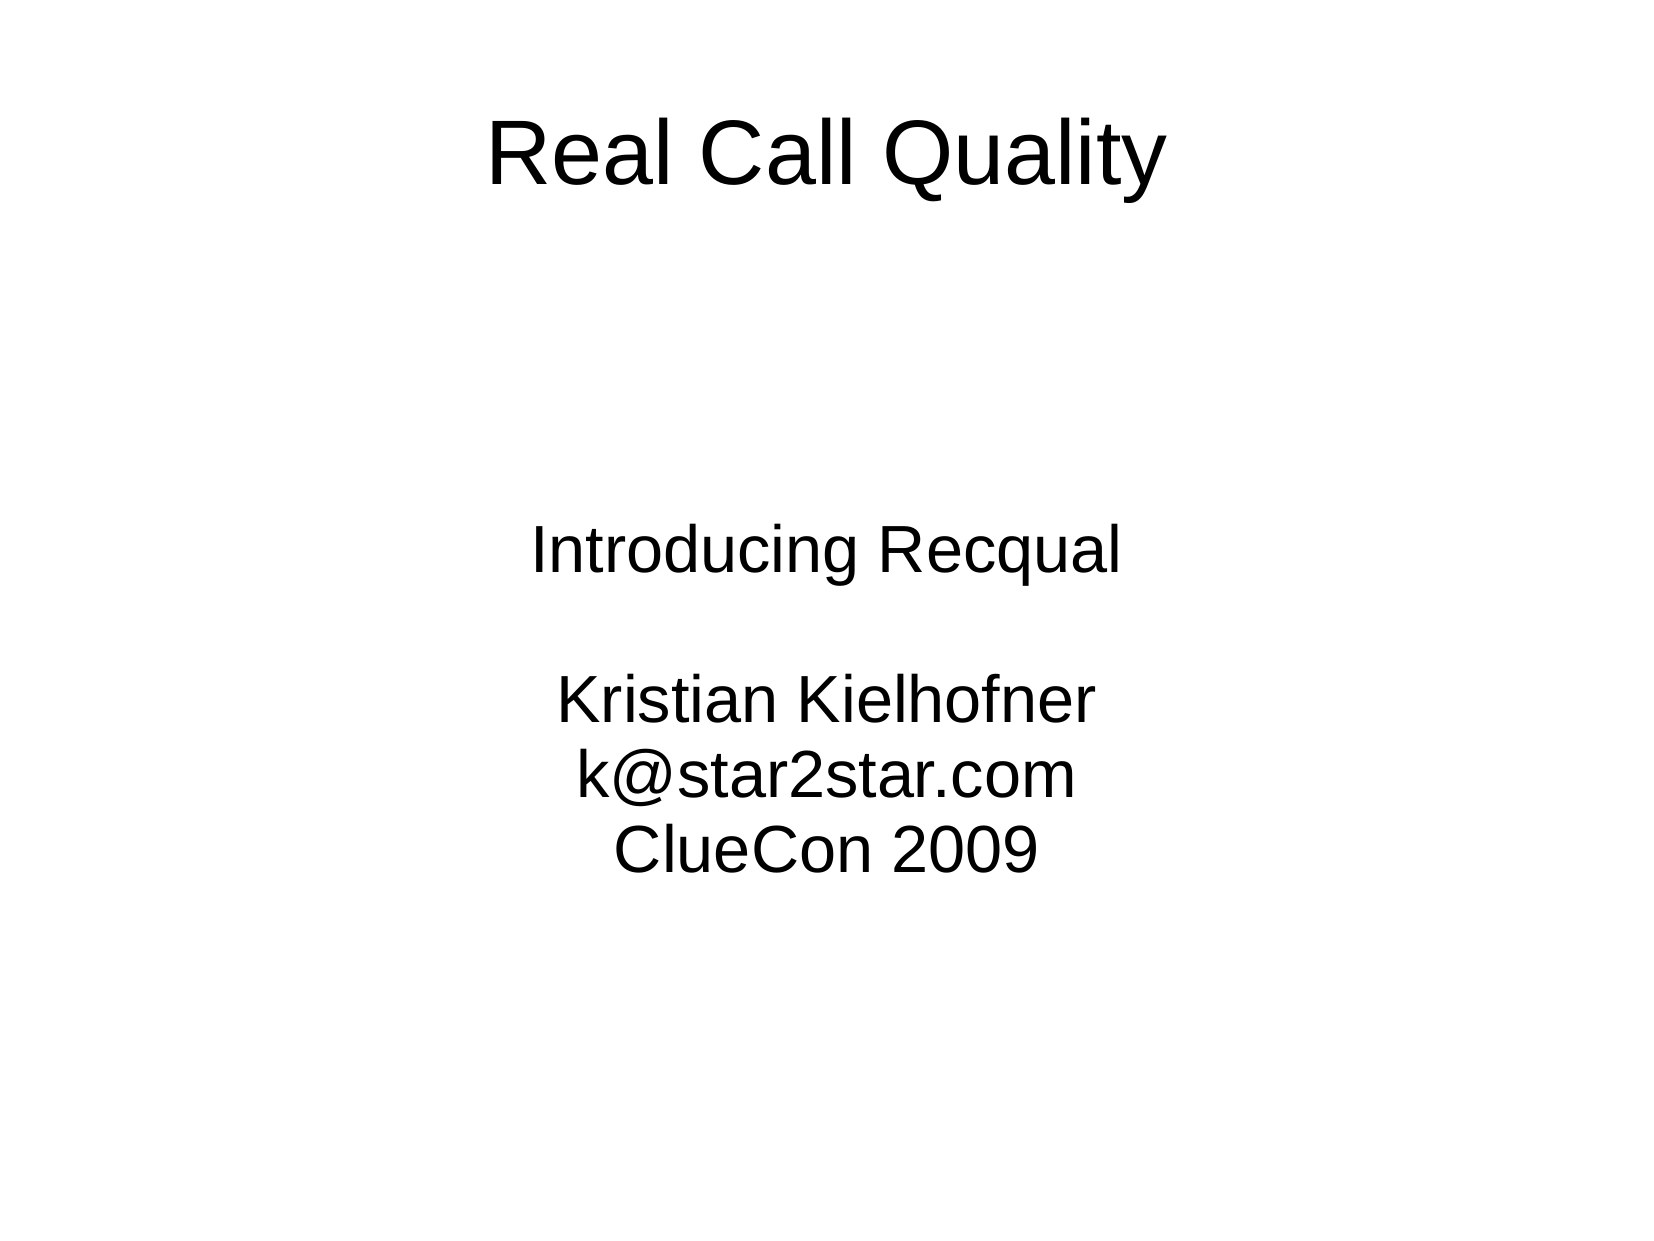

# Real Call Quality
Introducing Recqual
Kristian Kielhofner
k@star2star.com
ClueCon 2009